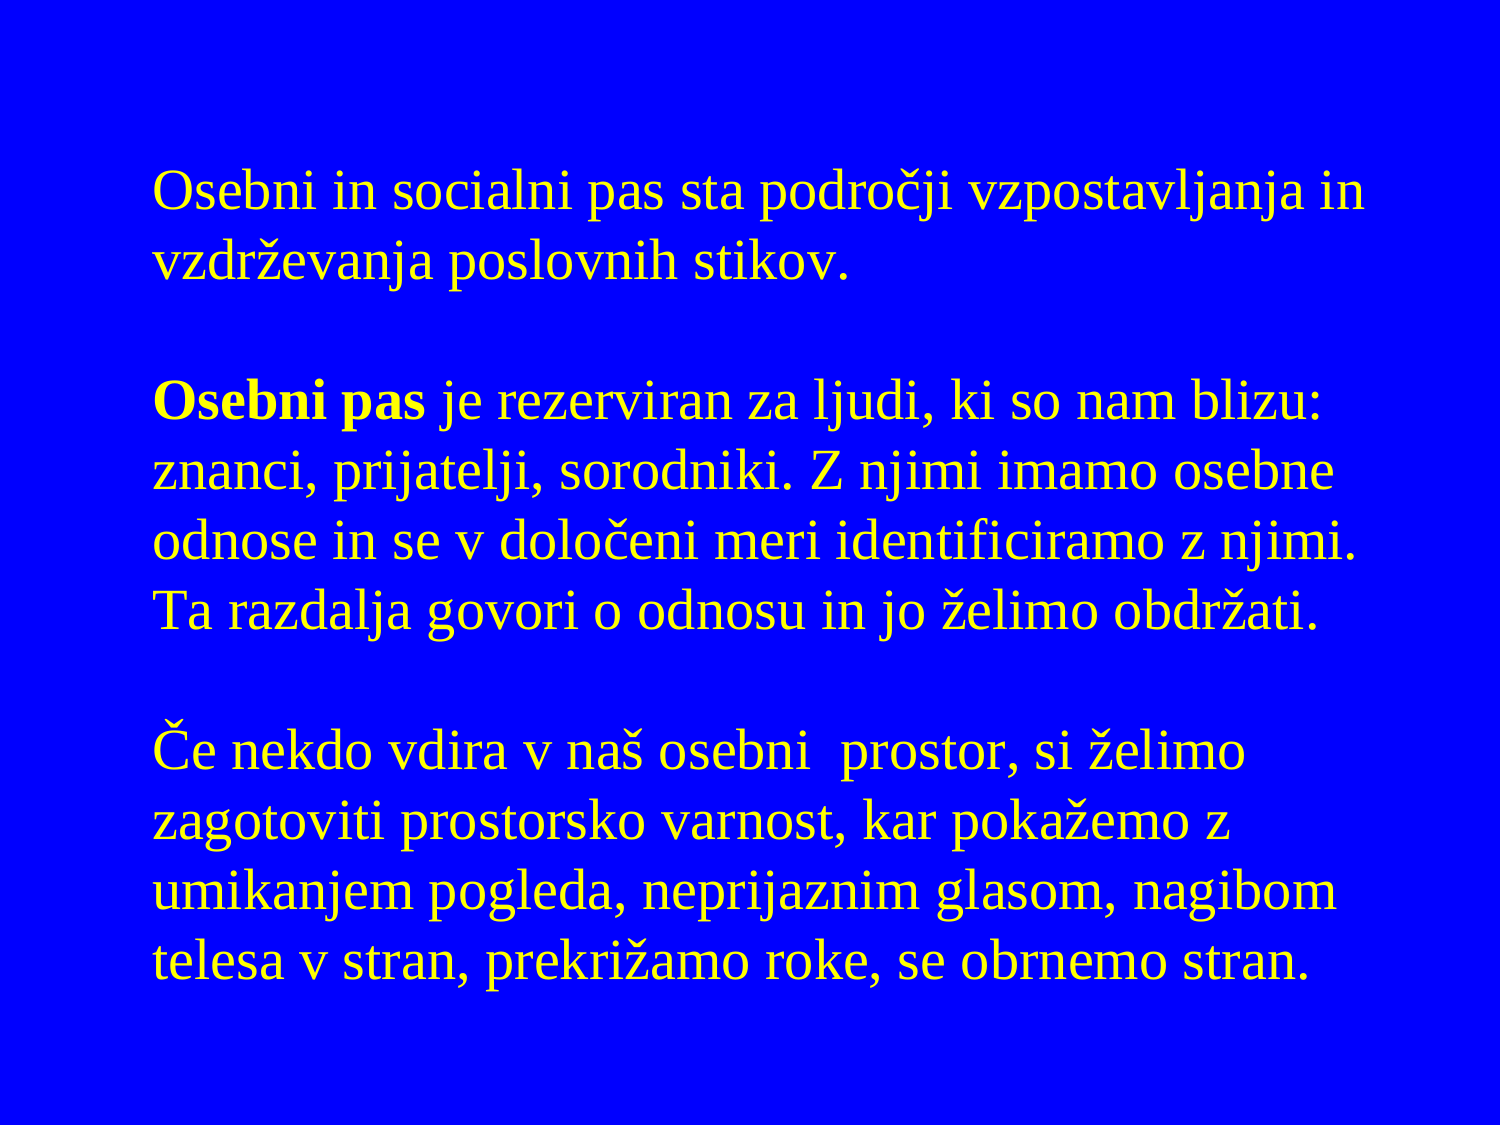

# Osebni in socialni pas sta področji vzpostavljanja in vzdrževanja poslovnih stikov. Osebni pas je rezerviran za ljudi, ki so nam blizu: znanci, prijatelji, sorodniki. Z njimi imamo osebne odnose in se v določeni meri identificiramo z njimi. Ta razdalja govori o odnosu in jo želimo obdržati. Če nekdo vdira v naš osebni prostor, si želimo zagotoviti prostorsko varnost, kar pokažemo z umikanjem pogleda, neprijaznim glasom, nagibom telesa v stran, prekrižamo roke, se obrnemo stran.